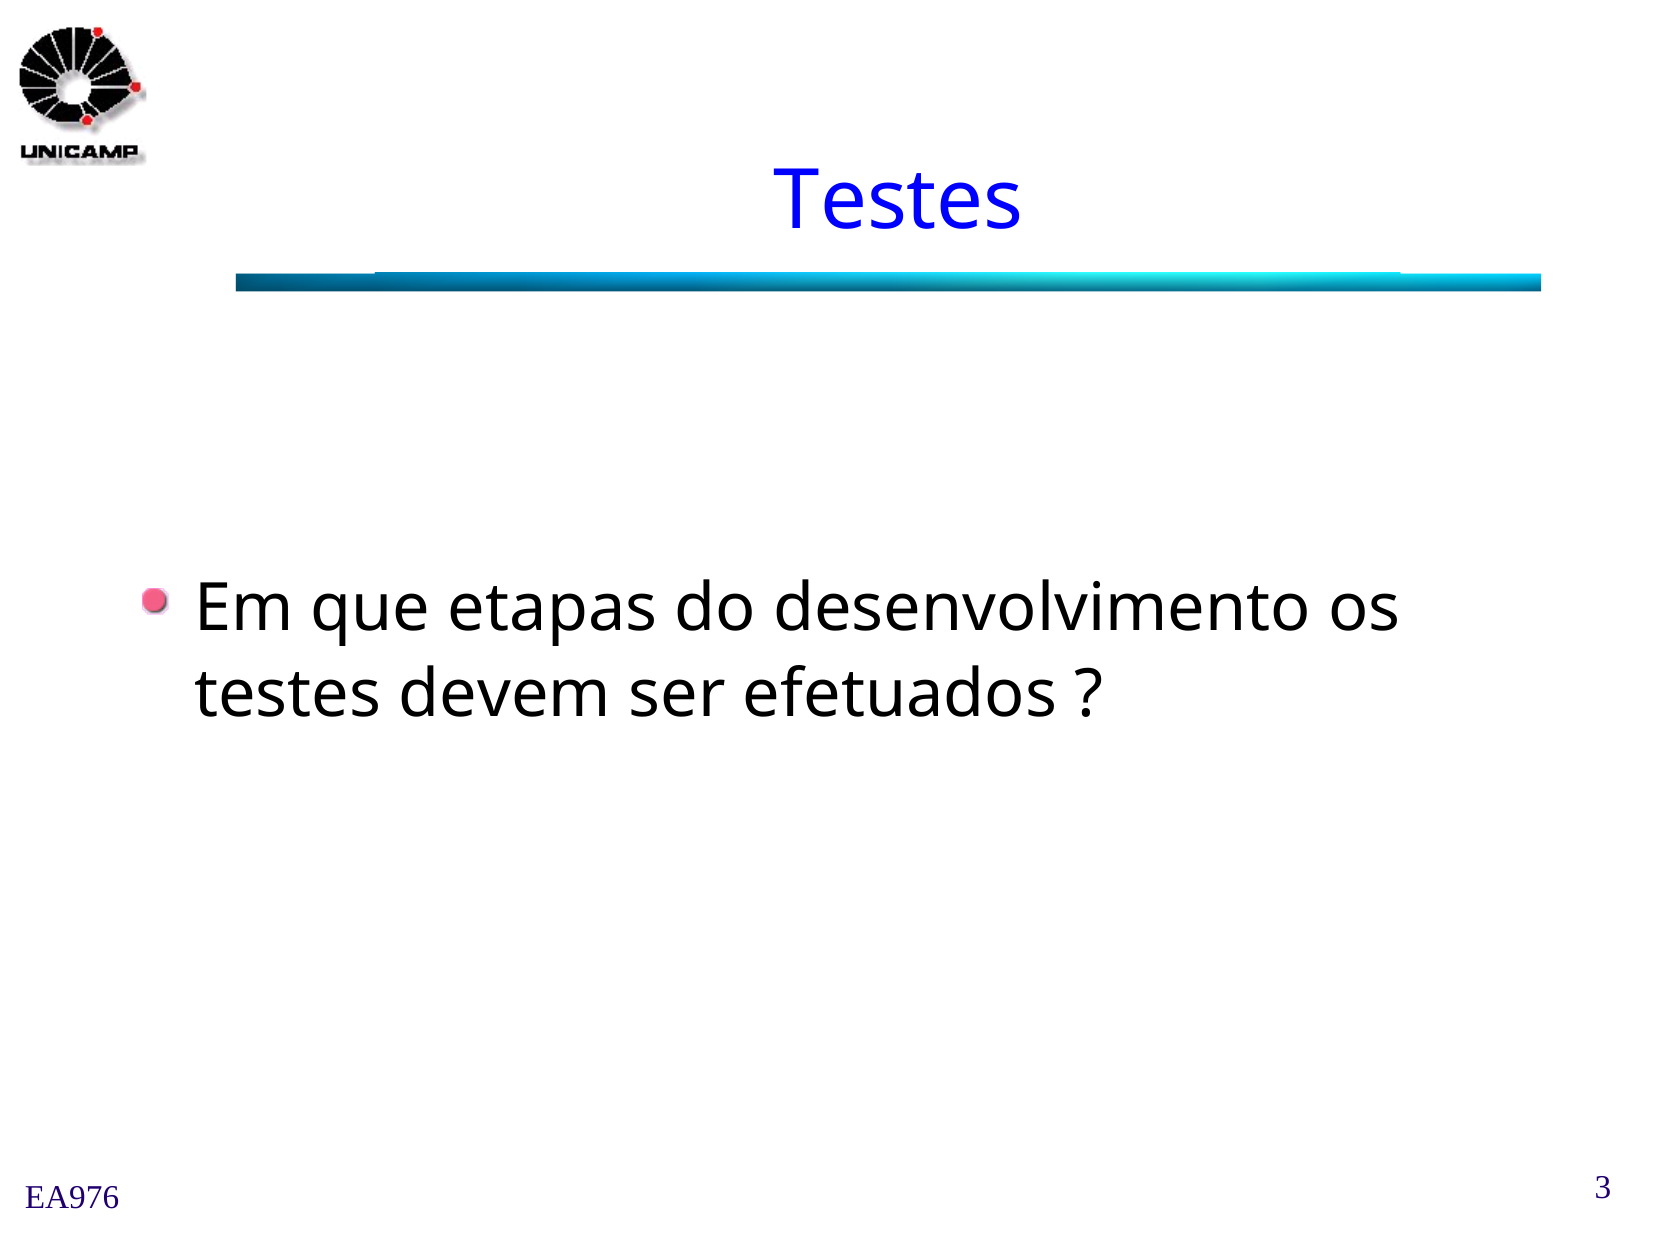

# Testes
Em que etapas do desenvolvimento os testes devem ser efetuados ?
3